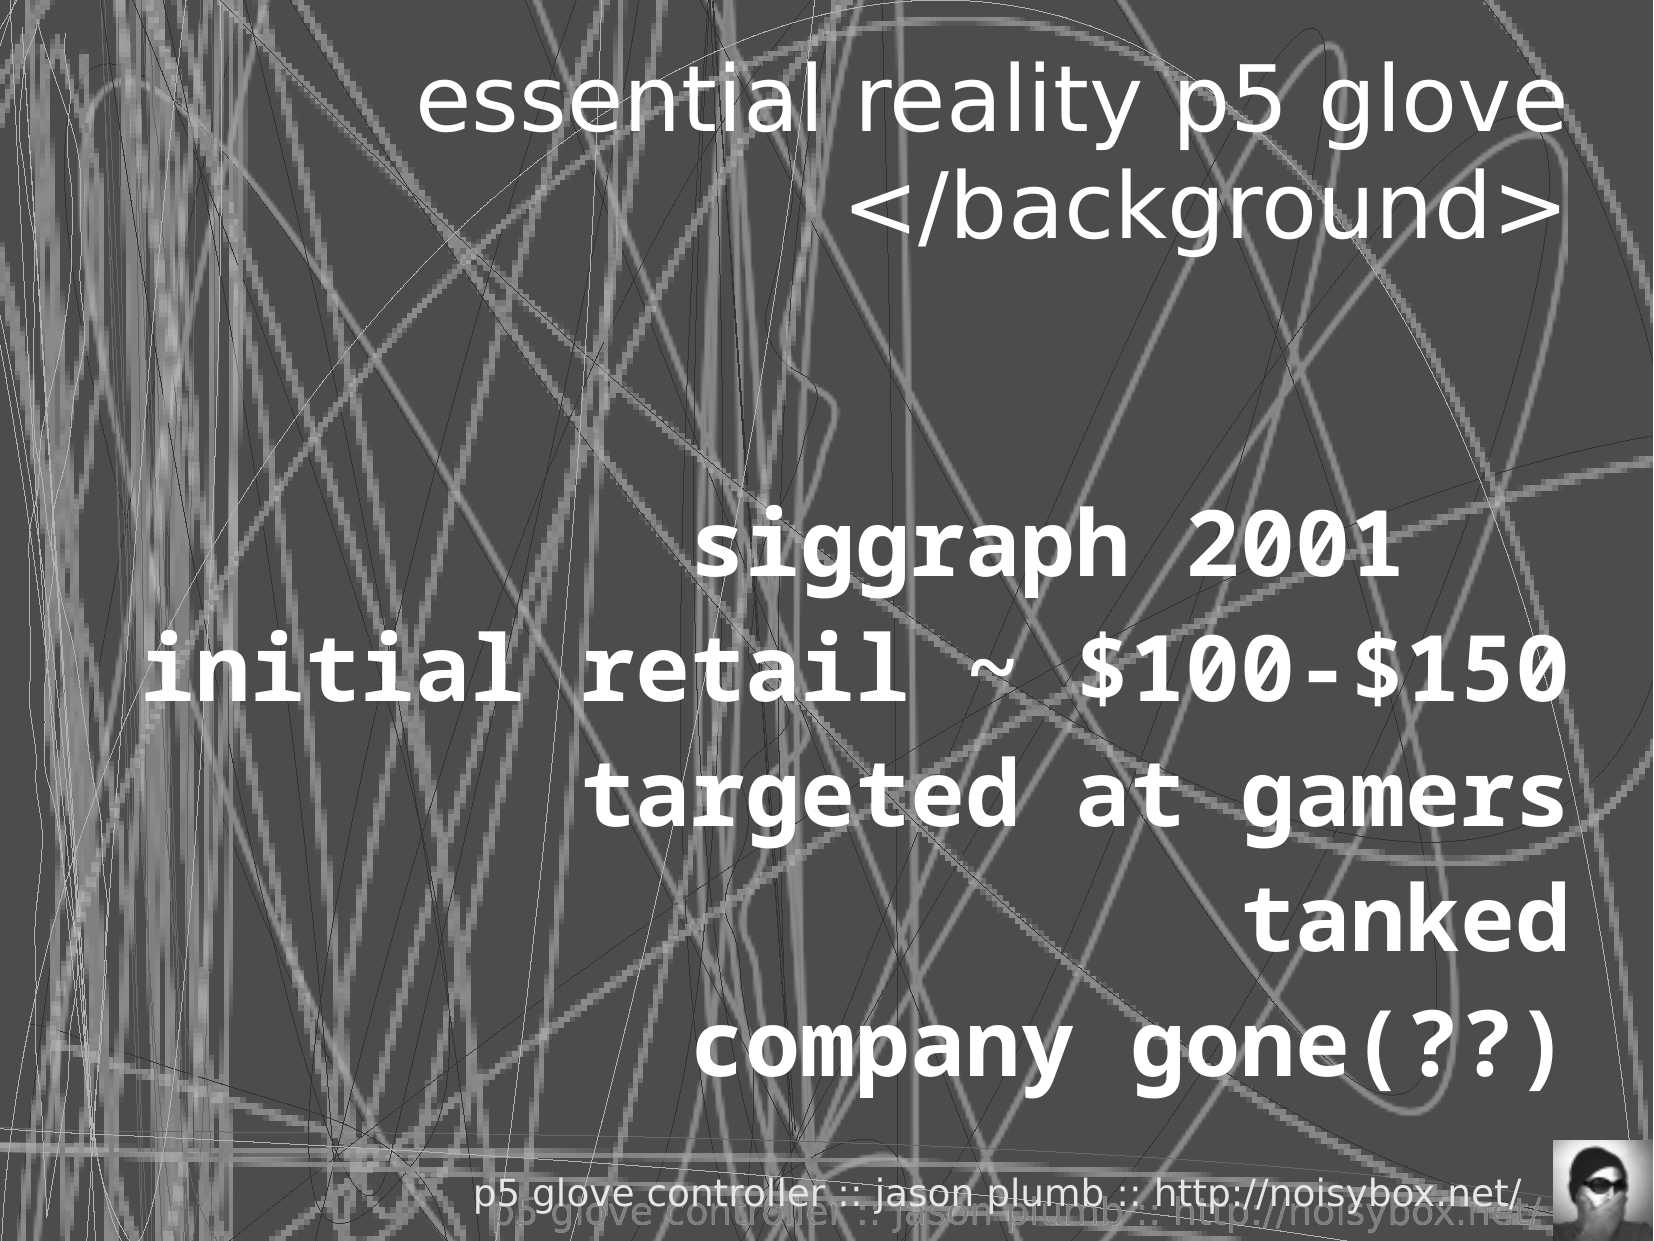

# essential reality p5 glove </background>
siggraph 2001
initial retail ~ $100-$150
targeted at gamers
tanked
company gone(??)
p5 glove controller :: jason plumb :: http://noisybox.net/